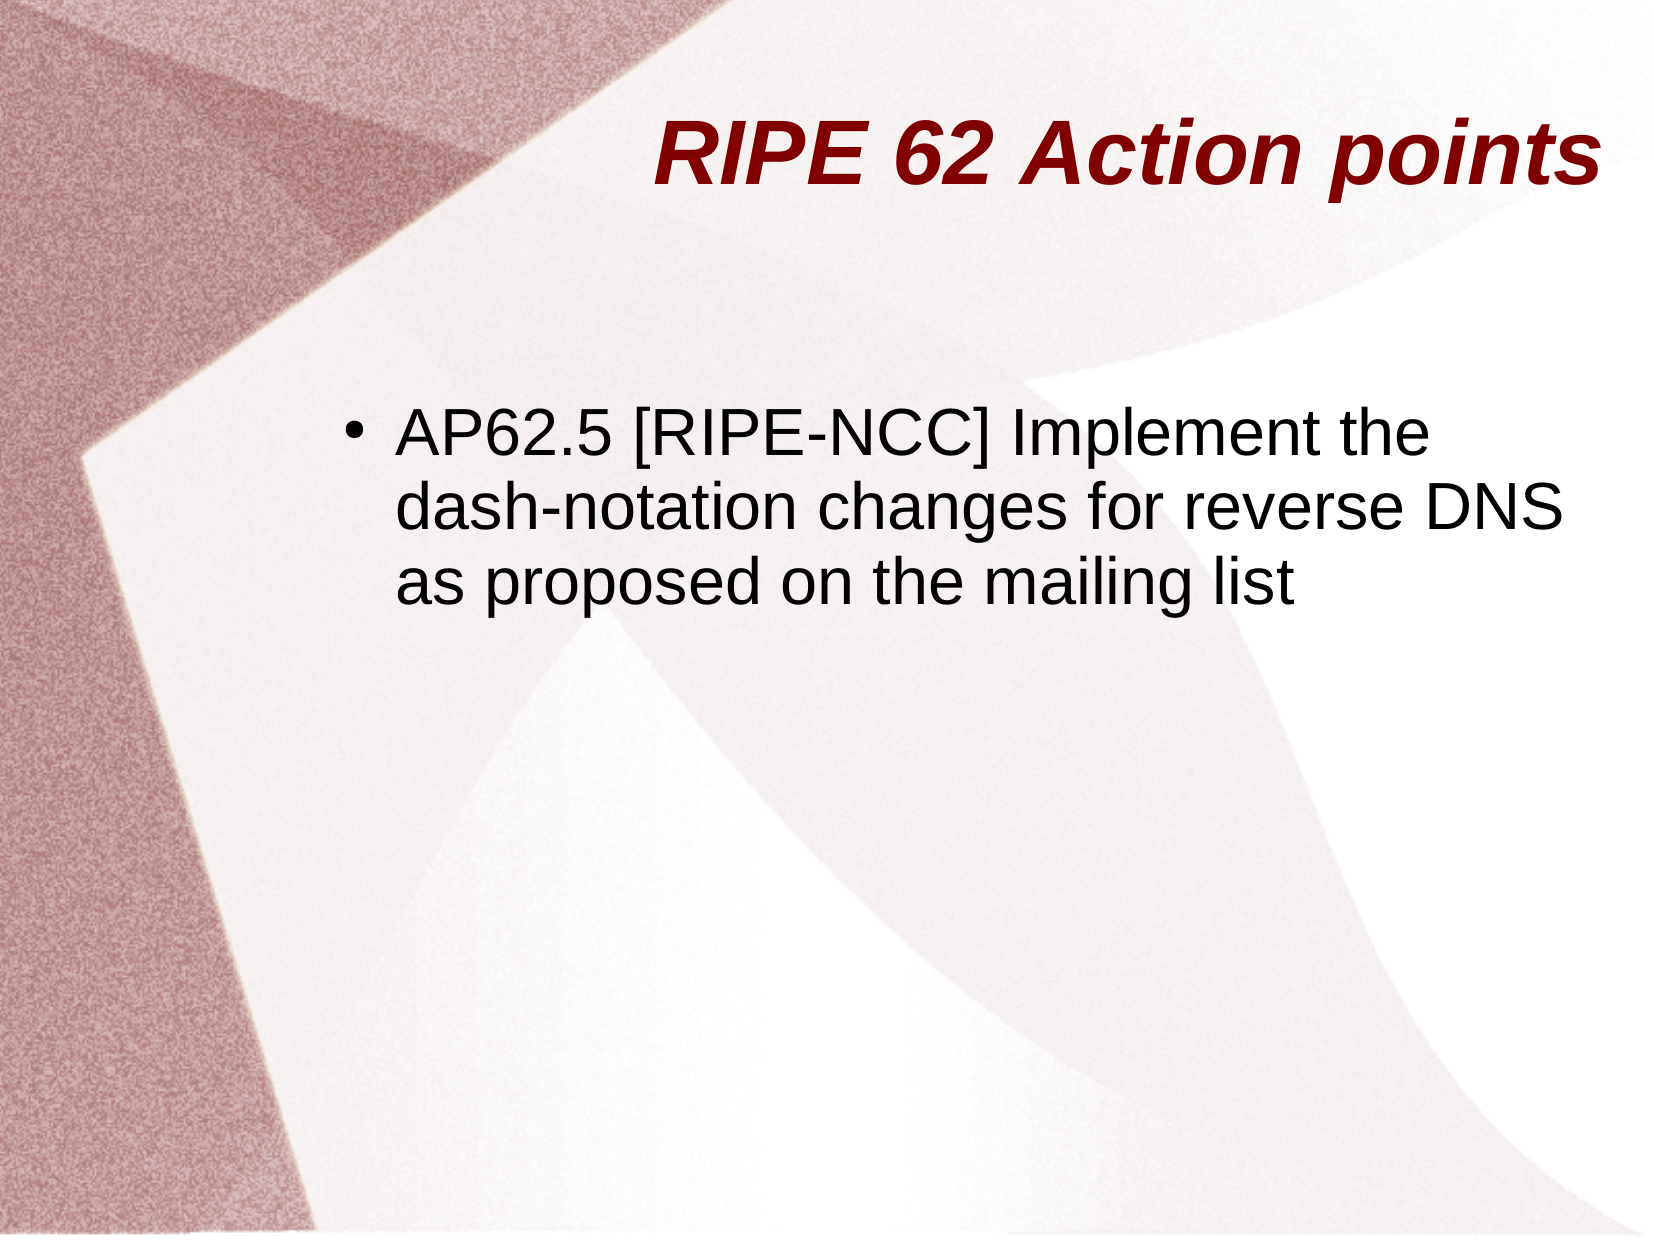

# RIPE 62 Action points
AP62.5 [RIPE-NCC] Implement the dash-notation changes for reverse DNS as proposed on the mailing list